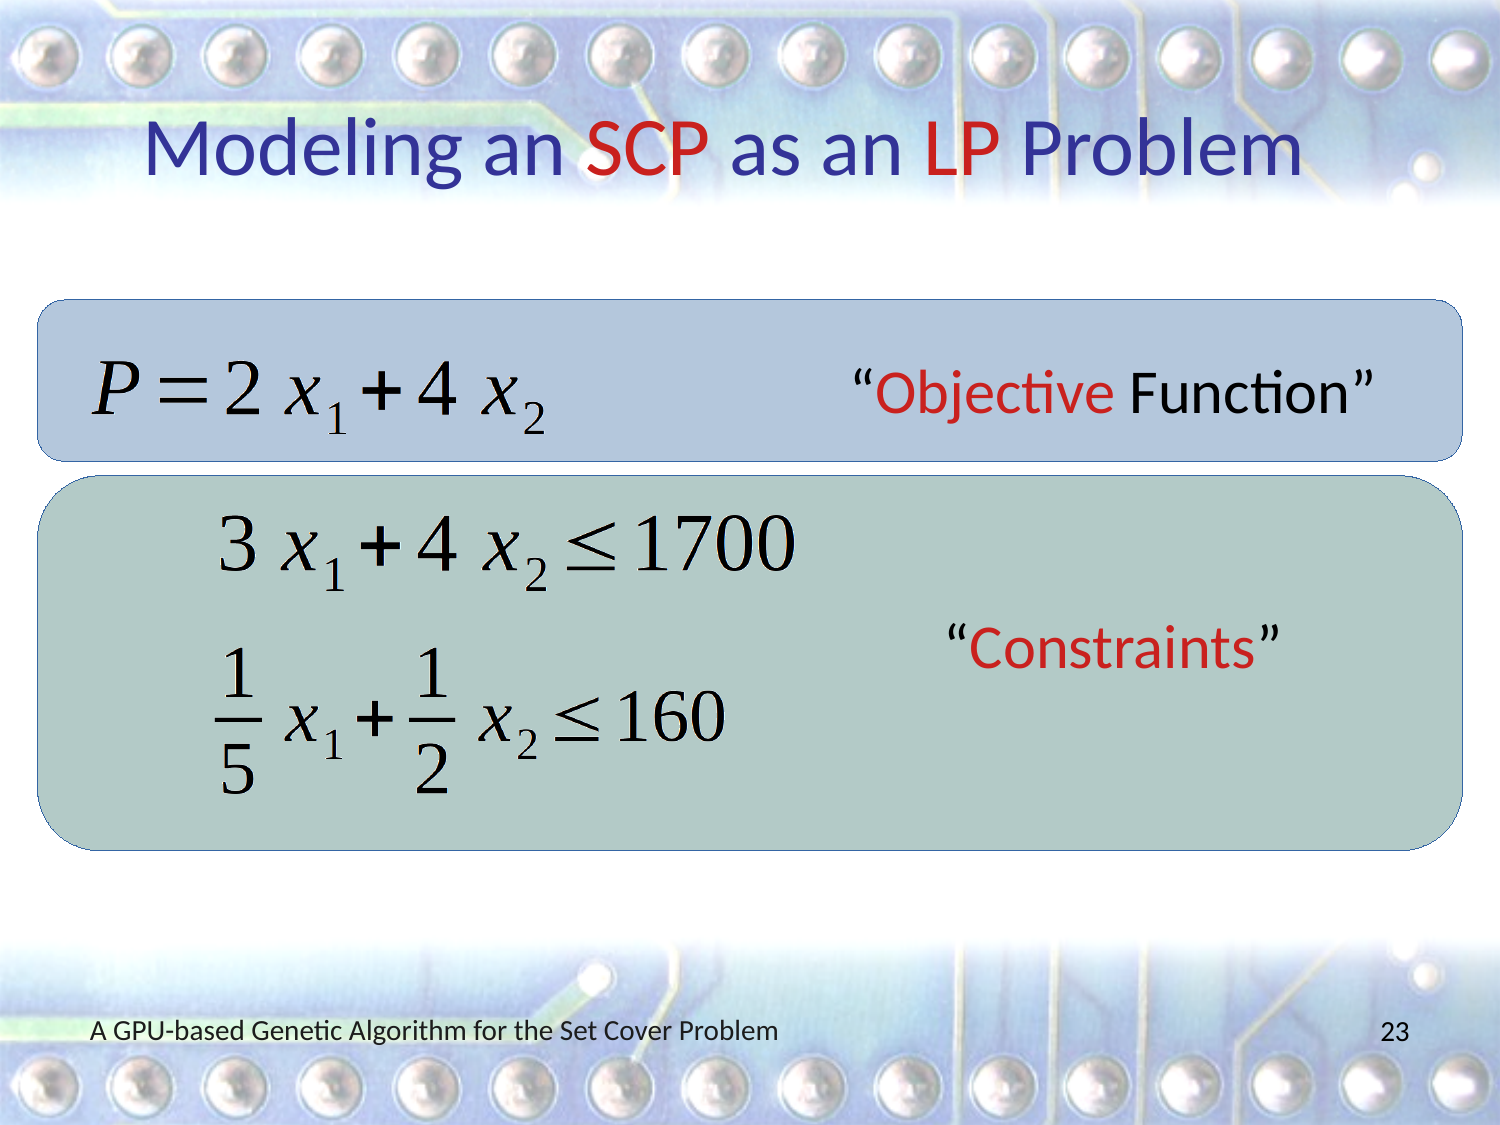

# Modeling an SCP as an LP Problem
“Objective Function”
“Constraints”
A GPU-based Genetic Algorithm for the Set Cover Problem
23